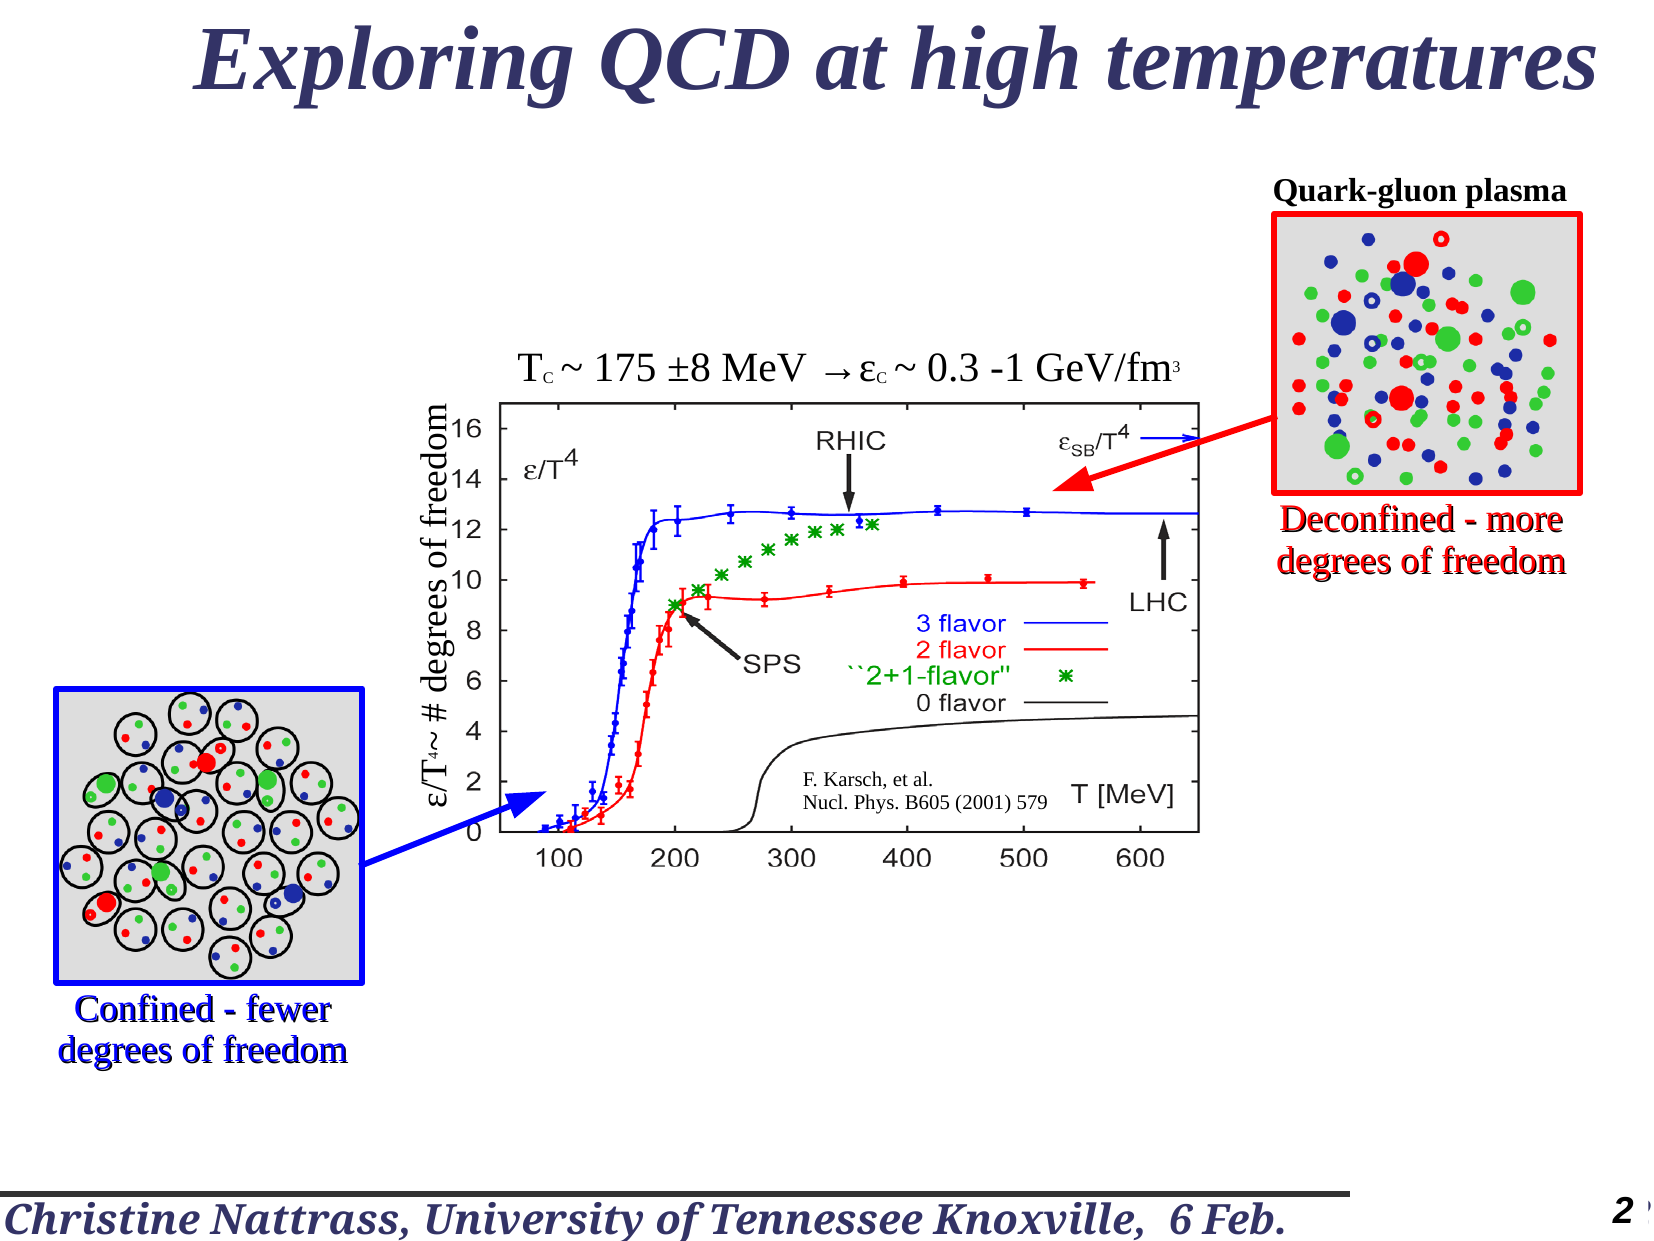

# Exploring QCD at high temperatures
Quark-gluon plasma
Deconfined - more degrees of freedom
TC ~ 175 ±8 MeV →εC ~ 0.3 -1 GeV/fm3
ε/T4~ # degrees of freedom
Confined - fewer degrees of freedom
F. Karsch, et al.
Nucl. Phys. B605 (2001) 579
2